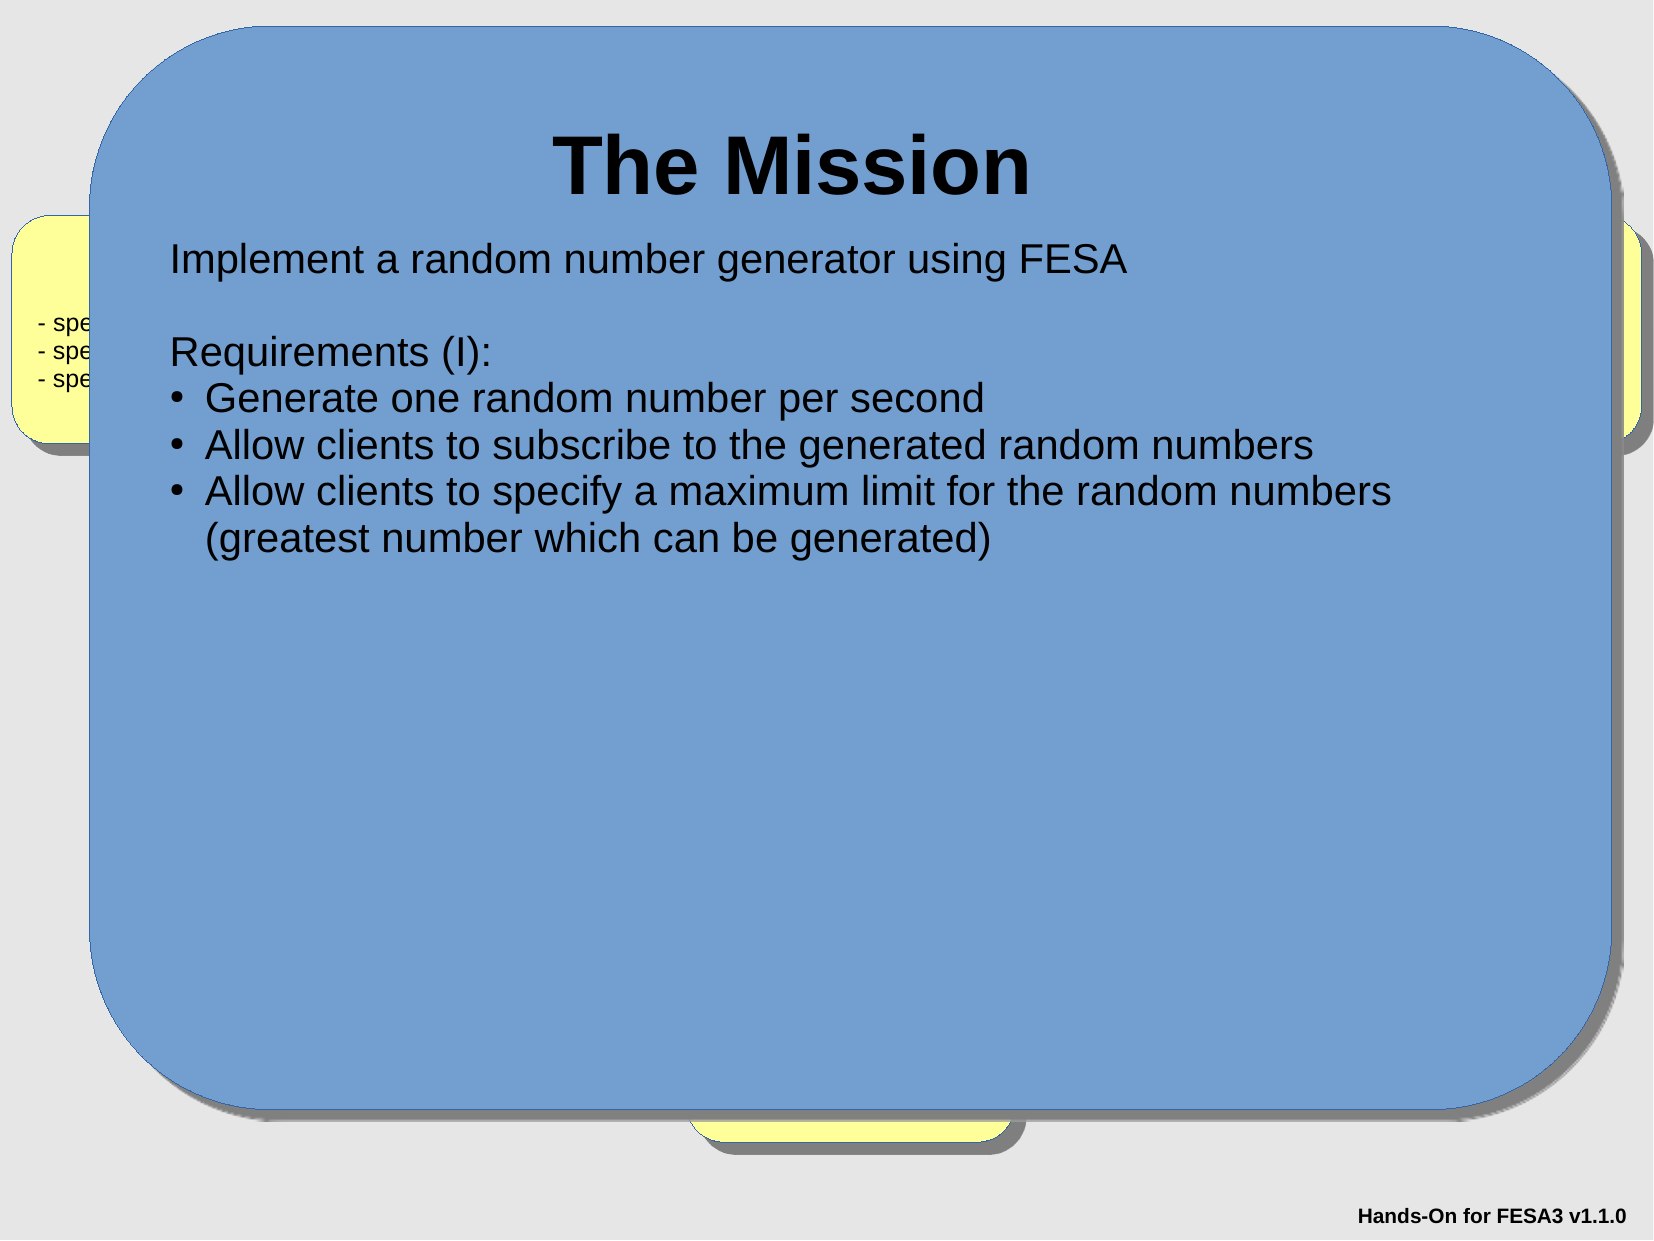

The Mission
Implement a random number generator using FESA
Requirements (I):
Generate one random number per second
Allow clients to subscribe to the generated random numbers
Allow clients to specify a maximum limit for the random numbers (greatest number which can be generated)
On any problems: fesa-support@gsi.de